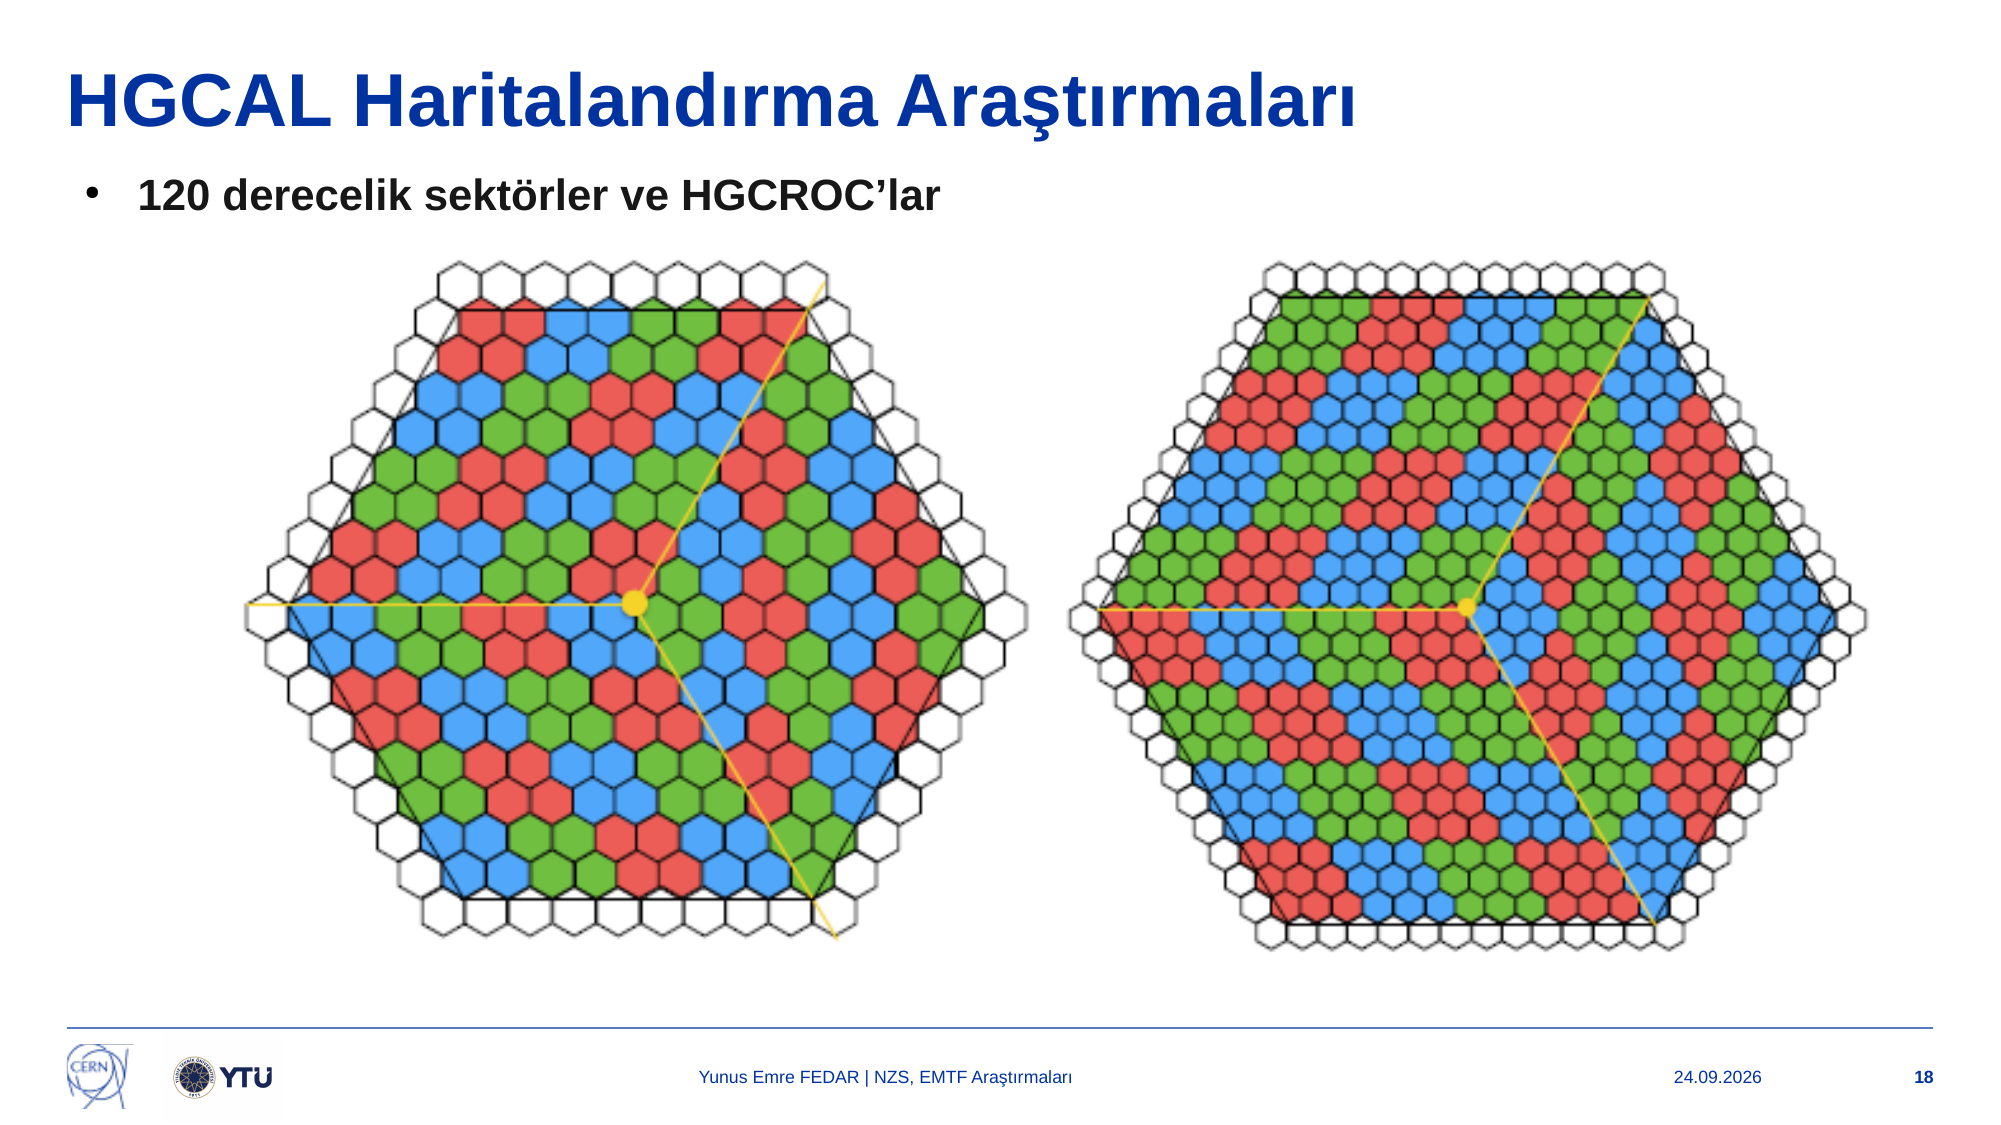

# HGCAL Haritalandırma Araştırmaları
120 derecelik sektörler ve HGCROC’lar
Yunus Emre FEDAR | NZS, EMTF Araştırmaları